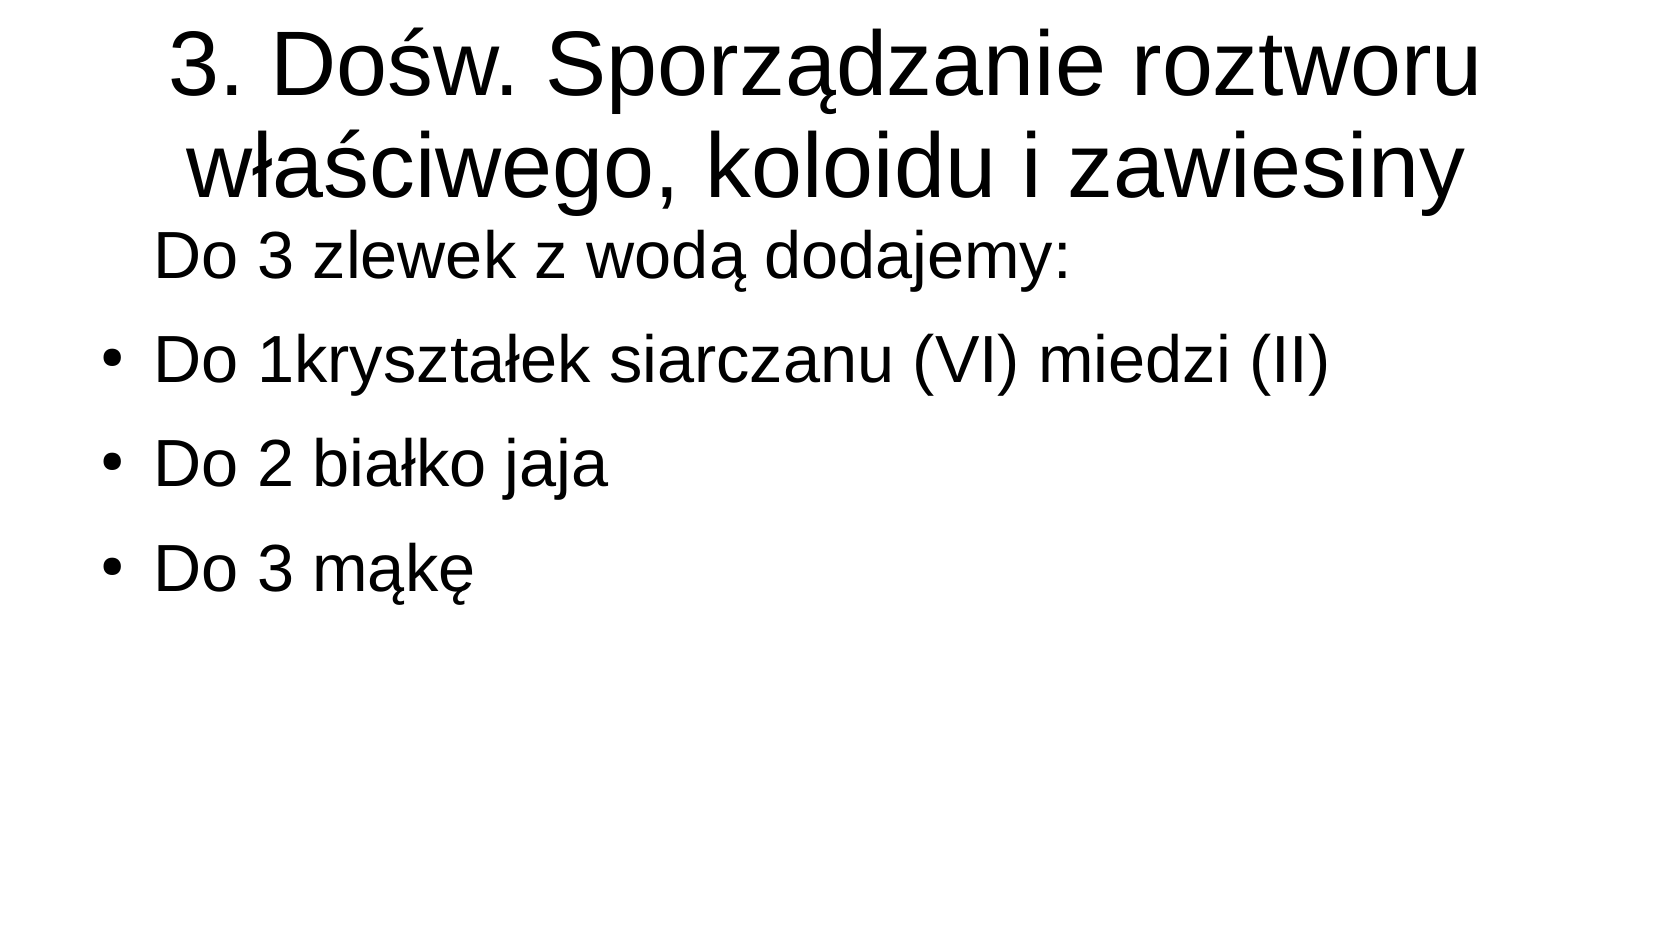

# 3. Dośw. Sporządzanie roztworu właściwego, koloidu i zawiesiny
Do 3 zlewek z wodą dodajemy:
Do 1kryształek siarczanu (VI) miedzi (II)
Do 2 białko jaja
Do 3 mąkę